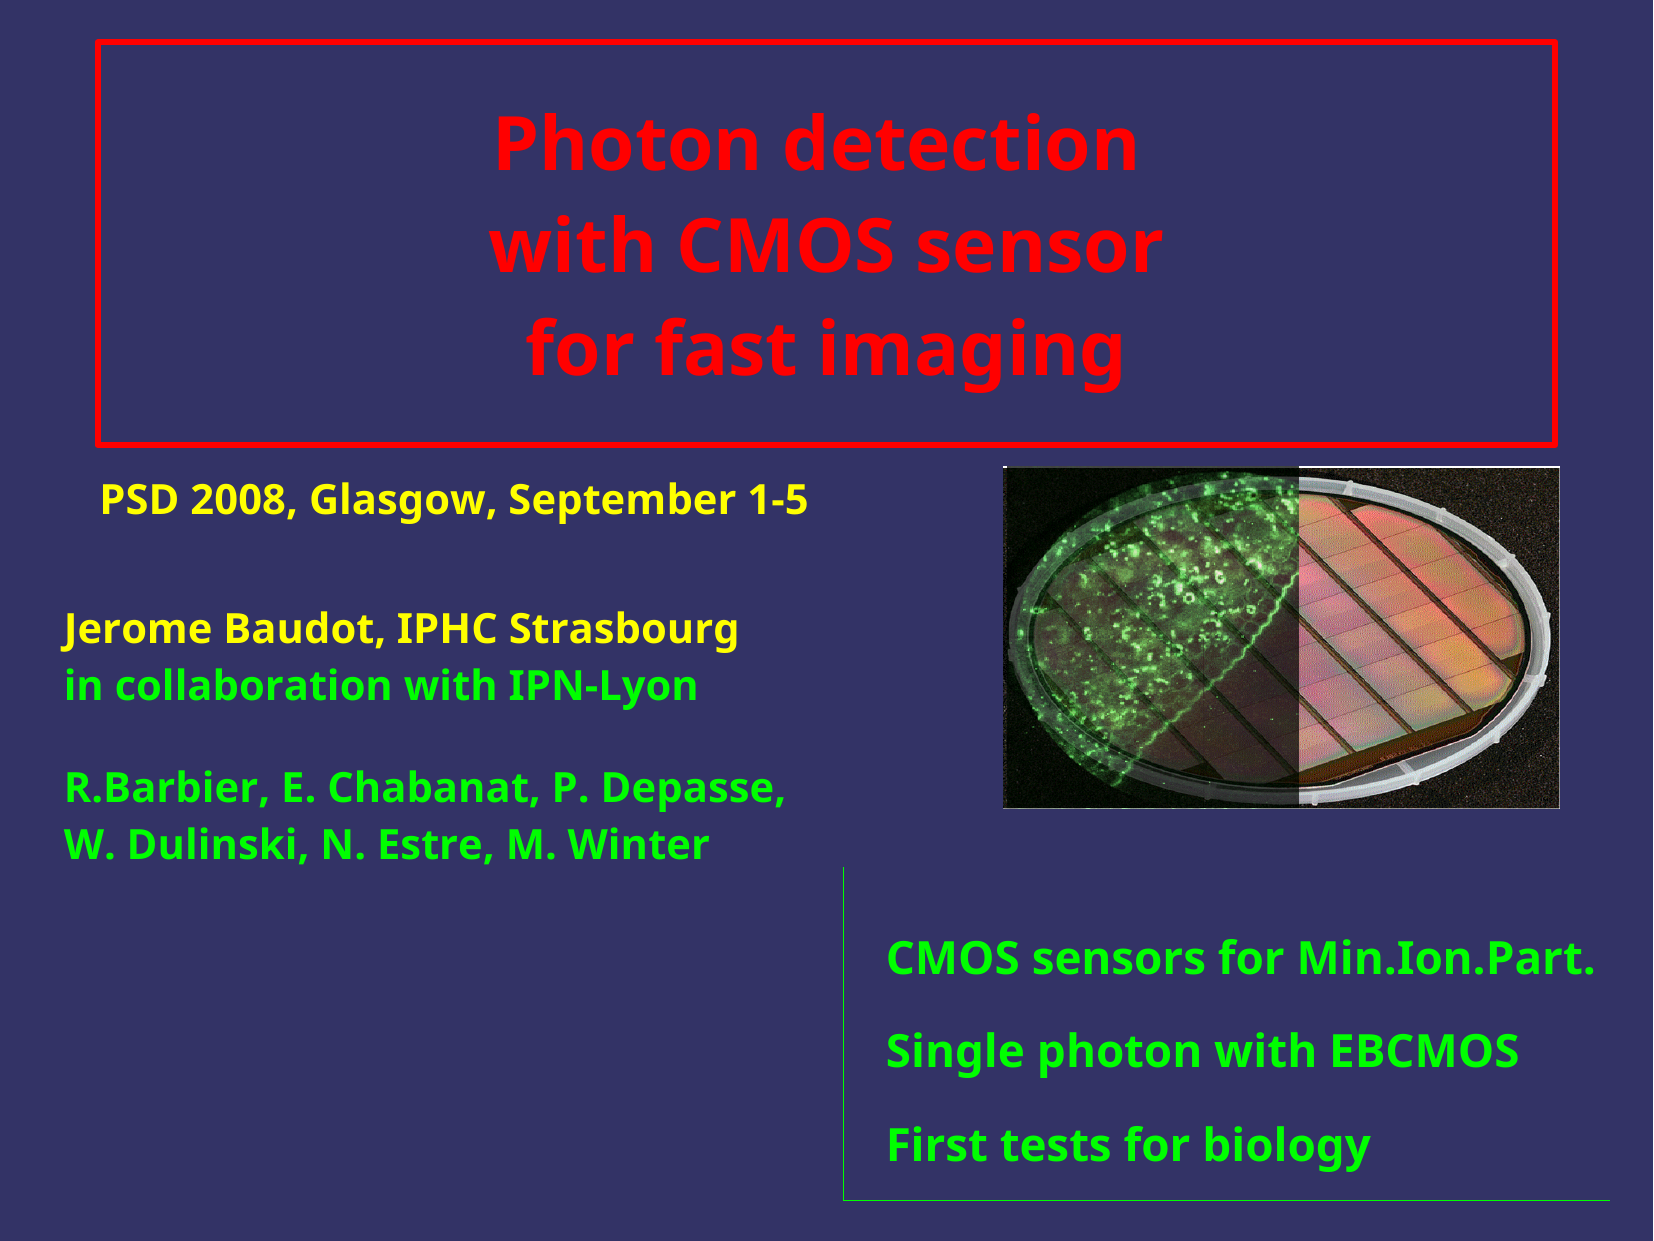

Photon detection
with CMOS sensor
for fast imaging
PSD 2008, Glasgow, September 1-5
Jerome Baudot, IPHC Strasbourg
in collaboration with IPN-Lyon
R.Barbier, E. Chabanat, P. Depasse,
W. Dulinski, N. Estre, M. Winter
 CMOS sensors for Min.Ion.Part.
 Single photon with EBCMOS
 First tests for biology